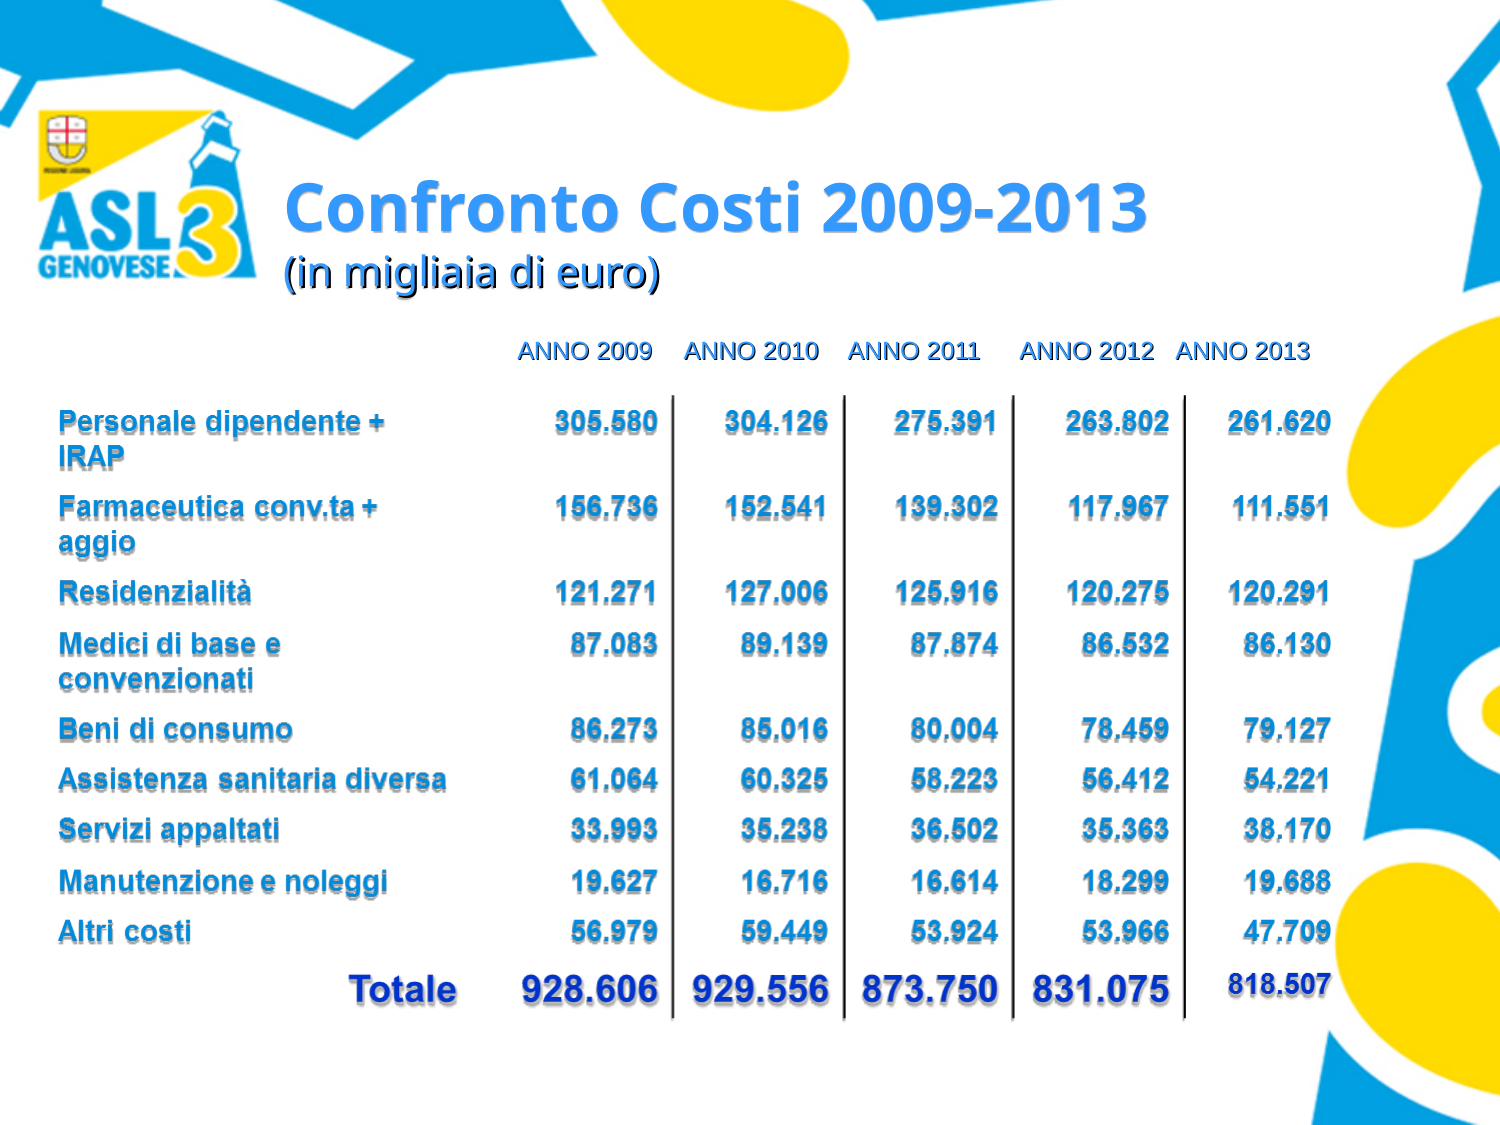

# Confronto Costi 2009-2013 (in migliaia di euro)
ANNO 2009
ANNO 2010
ANNO 2011
ANNO 2012
ANNO 2013